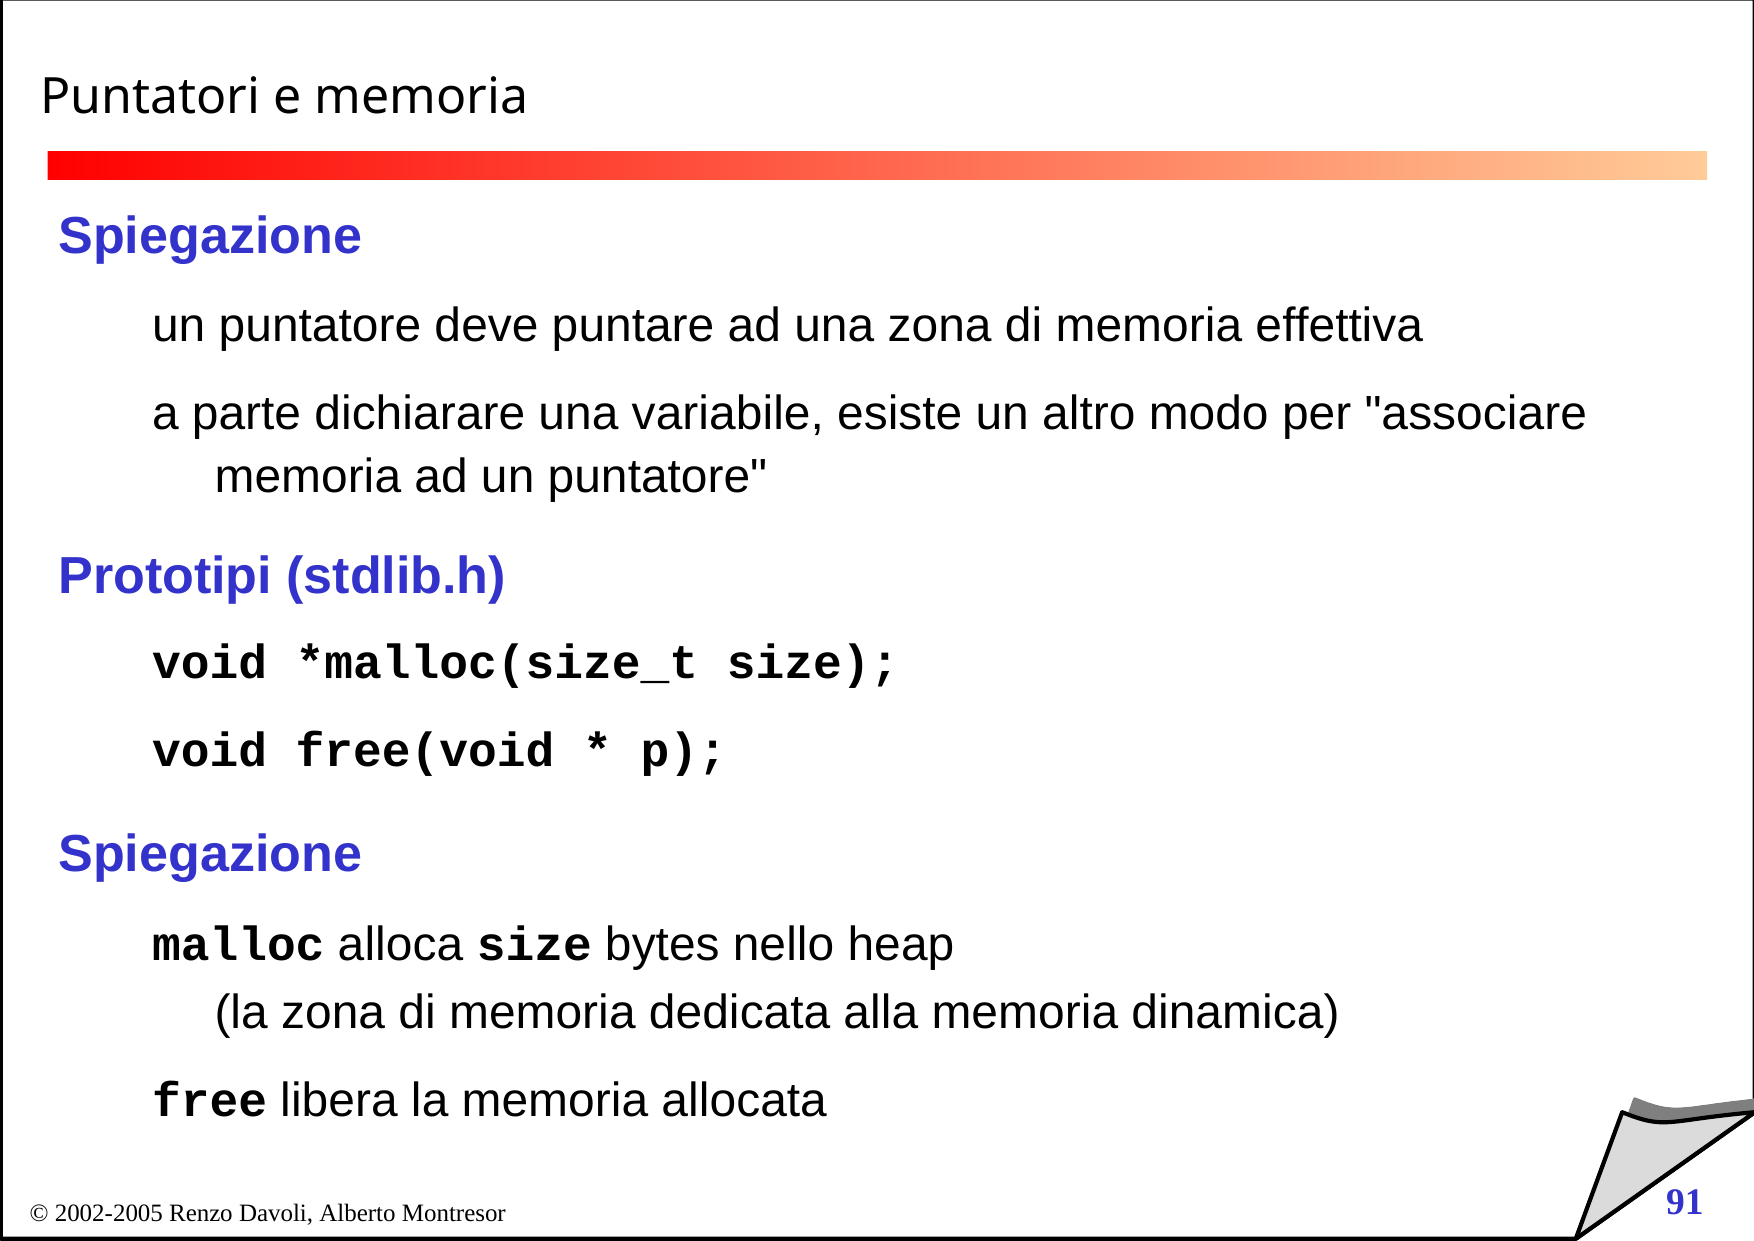

# Puntatori e memoria
Spiegazione
un puntatore deve puntare ad una zona di memoria effettiva
a parte dichiarare una variabile, esiste un altro modo per "associare memoria ad un puntatore"
Prototipi (stdlib.h)
void *malloc(size_t size);
void free(void * p);
Spiegazione
malloc alloca size bytes nello heap
(la zona di memoria dedicata alla memoria dinamica)
free libera la memoria allocata